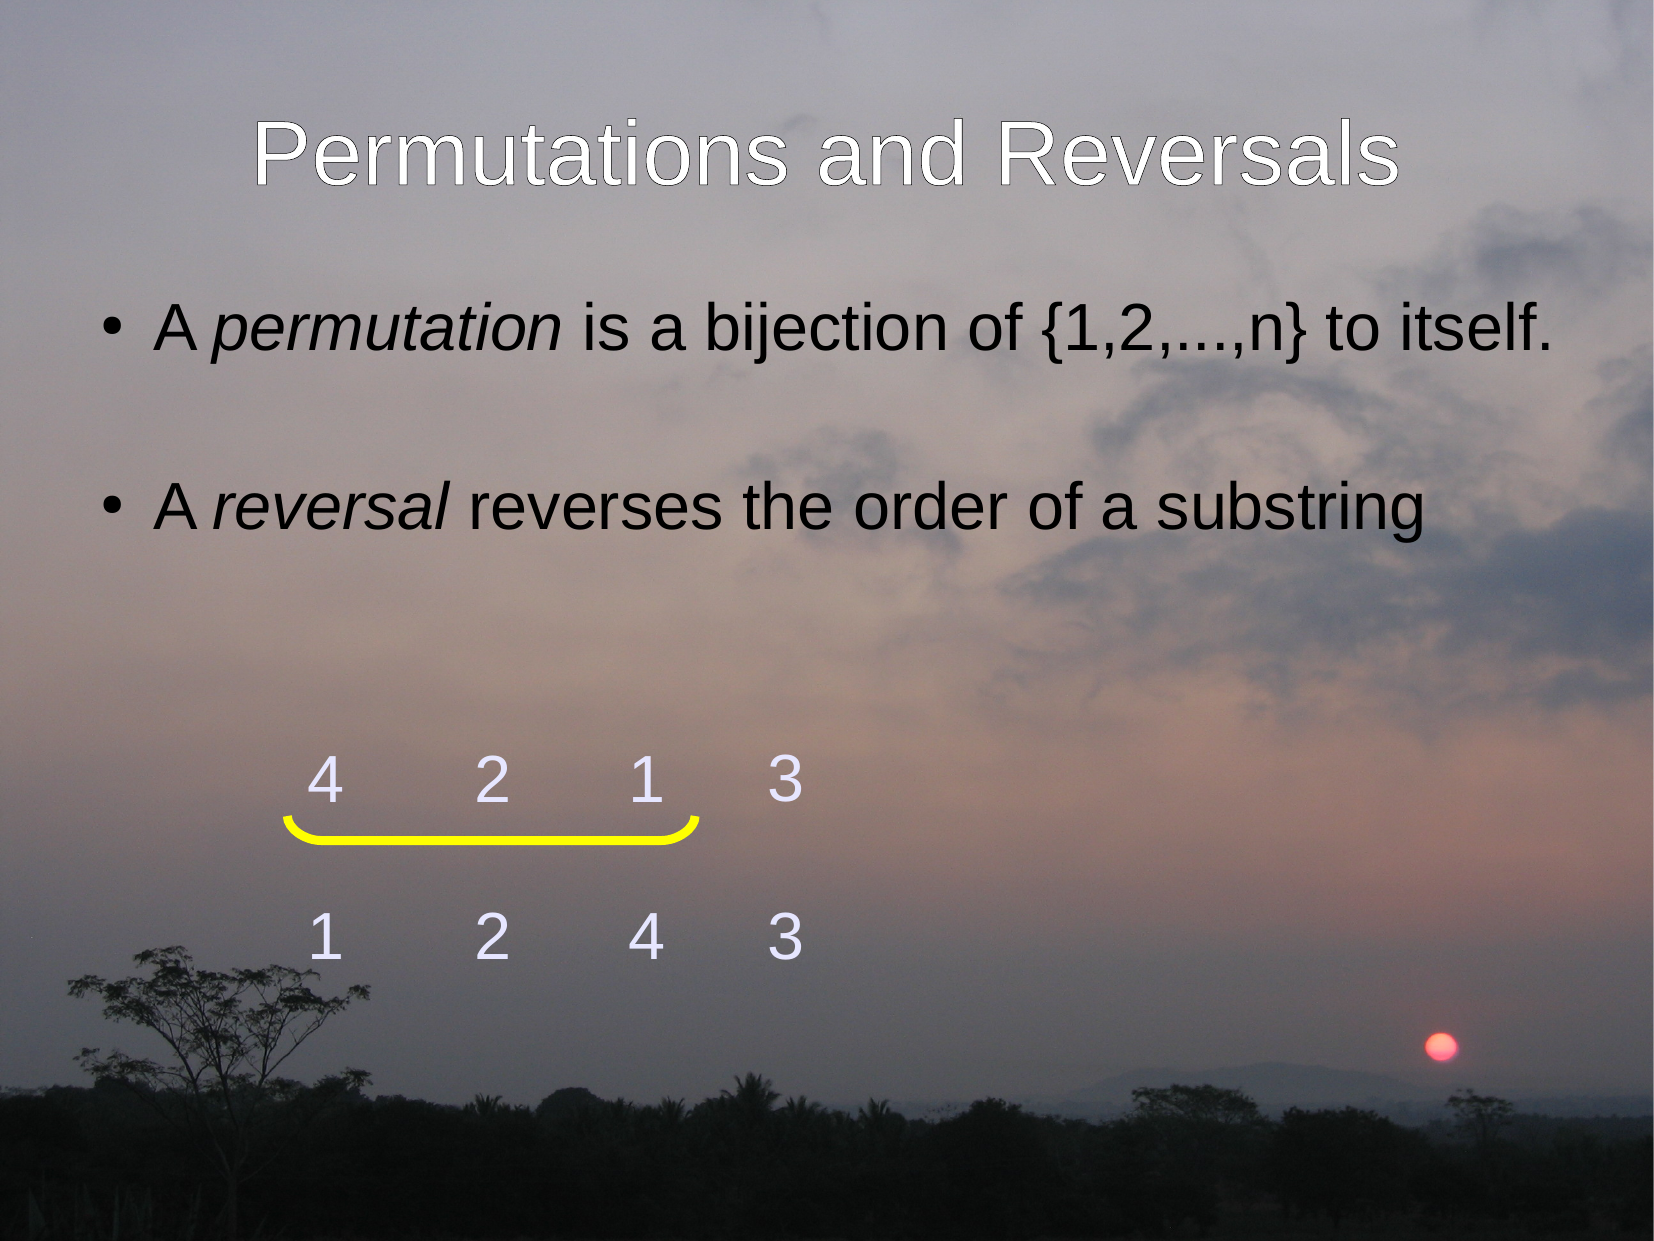

# Permutations and Reversals
A permutation is a bijection of {1,2,...,n} to itself.
A reversal reverses the order of a substring
 3
 4
 2
 1
 1
 2
 4
 3